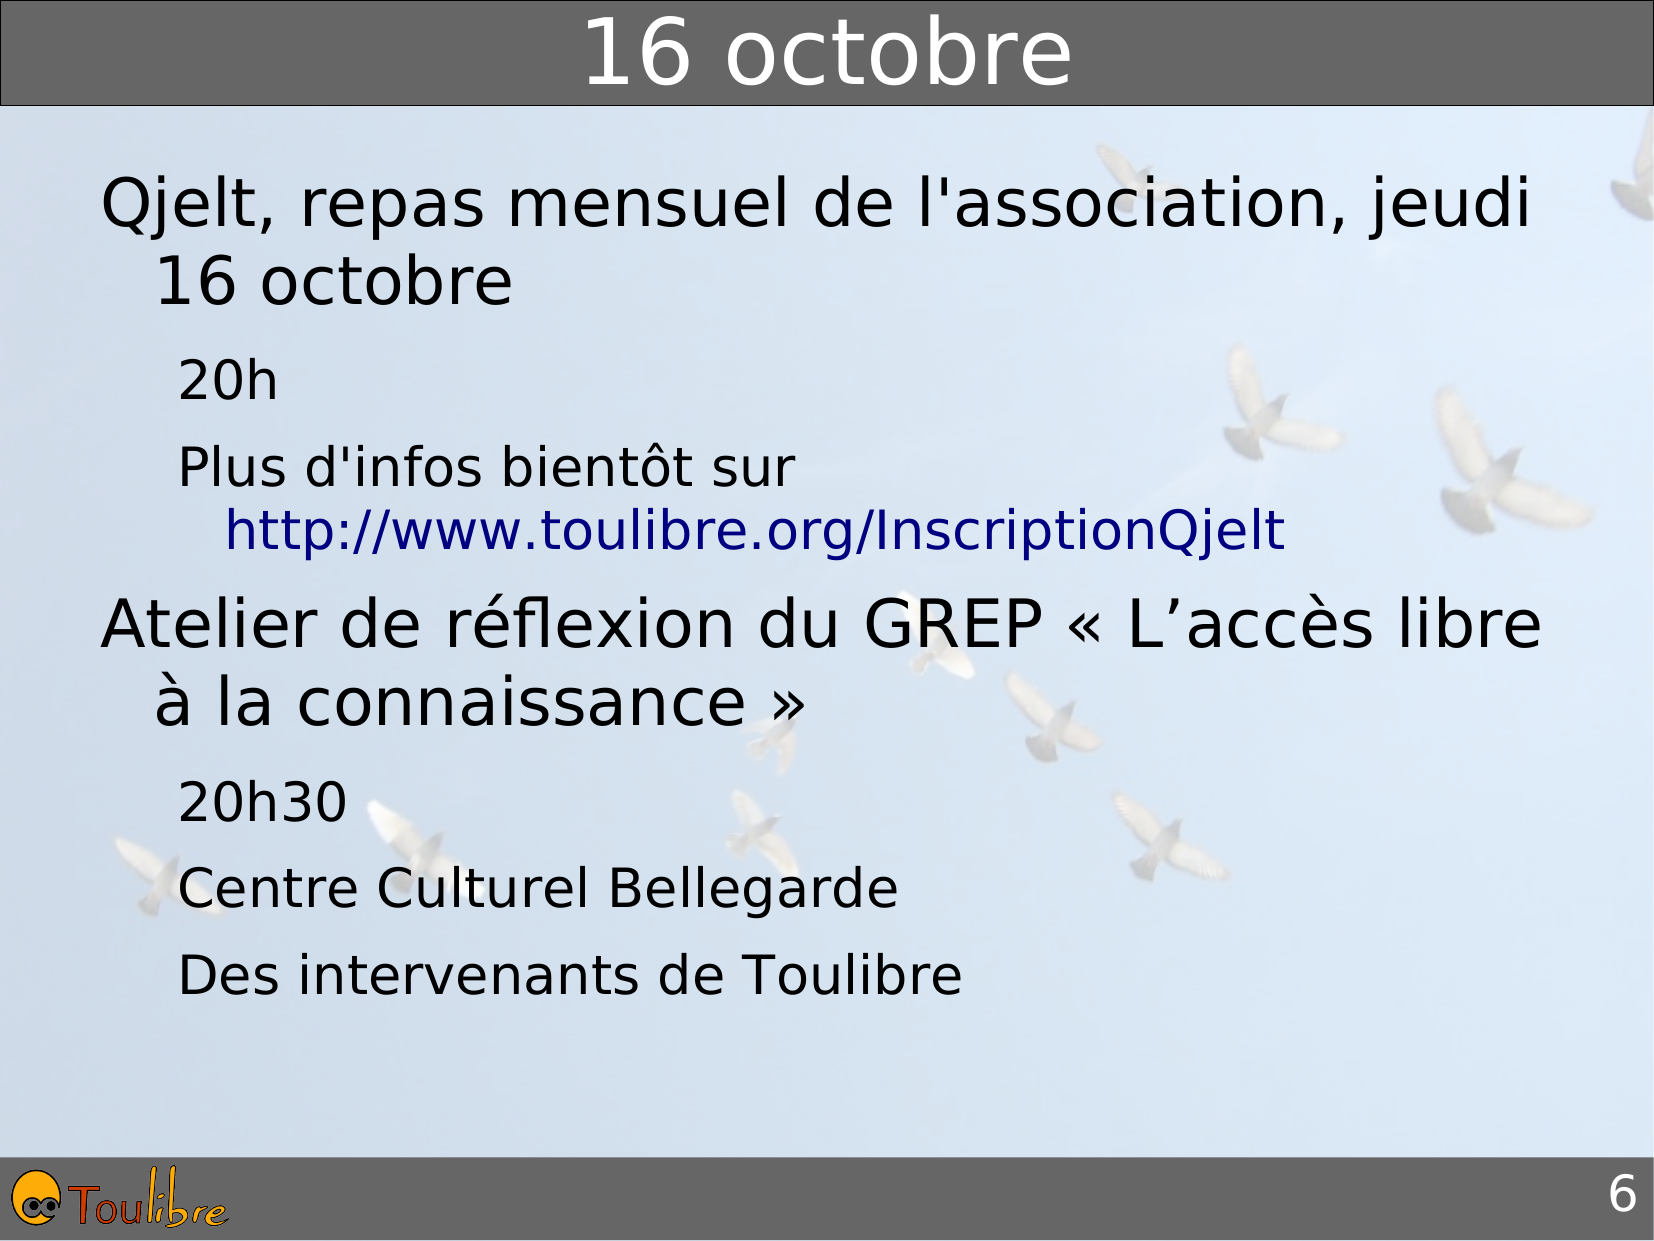

# 16 octobre
Qjelt, repas mensuel de l'association, jeudi 16 octobre
20h
Plus d'infos bientôt sur http://www.toulibre.org/InscriptionQjelt
Atelier de réflexion du GREP « L’accès libre à la connaissance »
20h30
Centre Culturel Bellegarde
Des intervenants de Toulibre